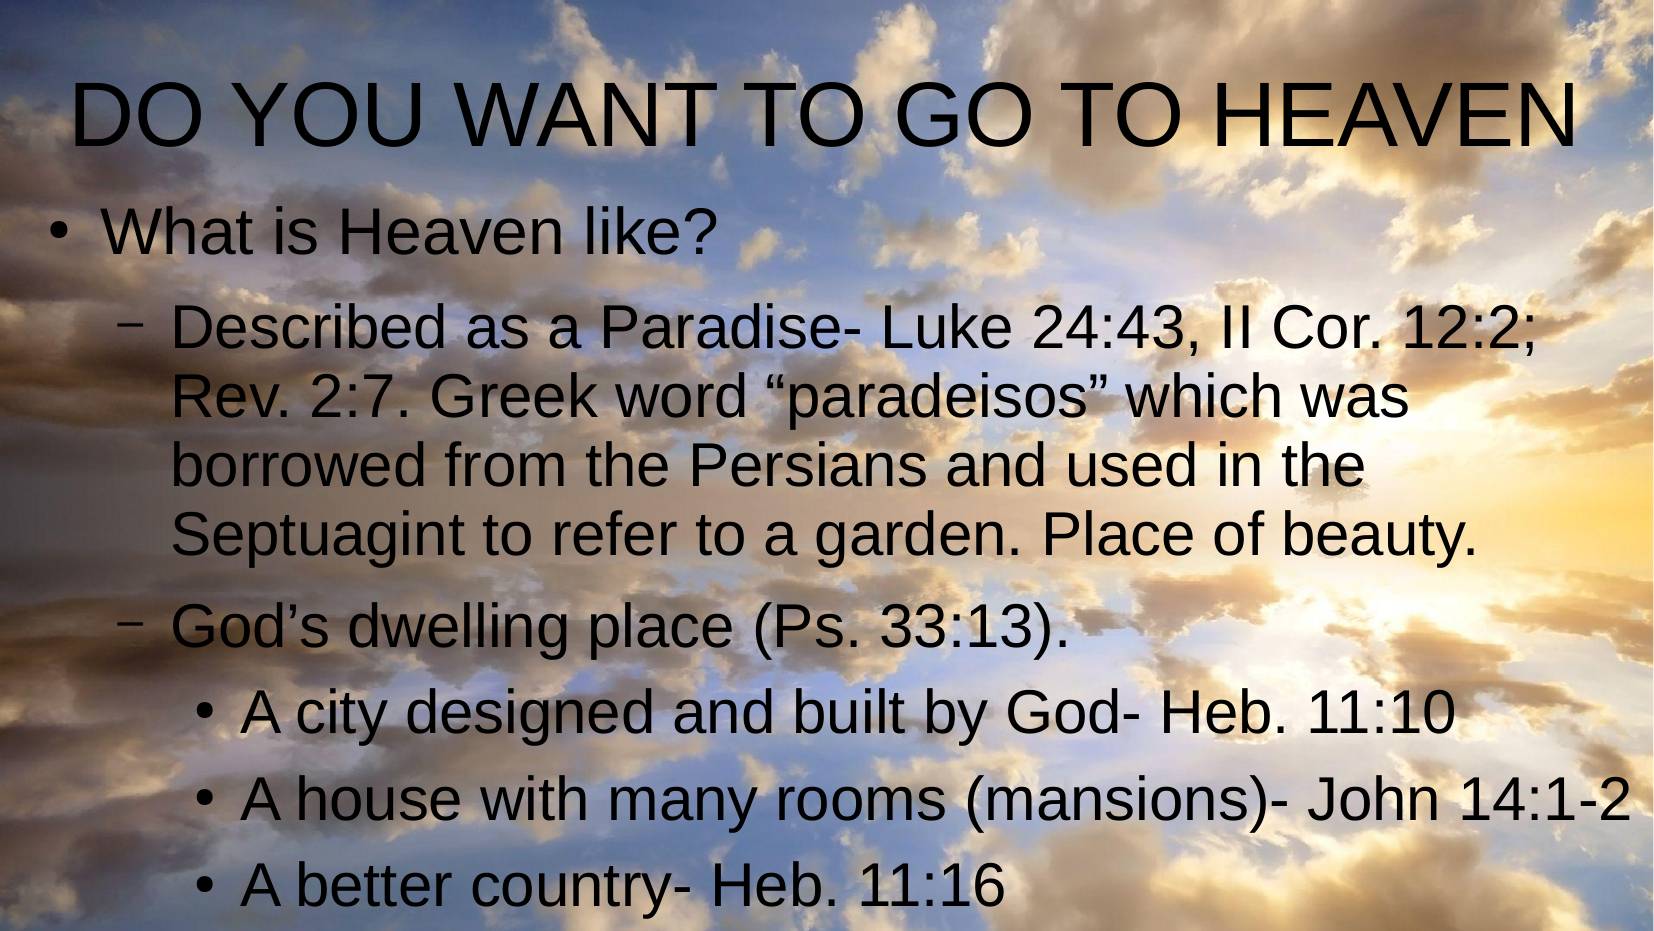

# DO YOU WANT TO GO TO HEAVEN
What is Heaven like?
Described as a Paradise- Luke 24:43, II Cor. 12:2; Rev. 2:7. Greek word “paradeisos” which was borrowed from the Persians and used in the Septuagint to refer to a garden. Place of beauty.
God’s dwelling place (Ps. 33:13).
A city designed and built by God- Heb. 11:10
A house with many rooms (mansions)- John 14:1-2
A better country- Heb. 11:16